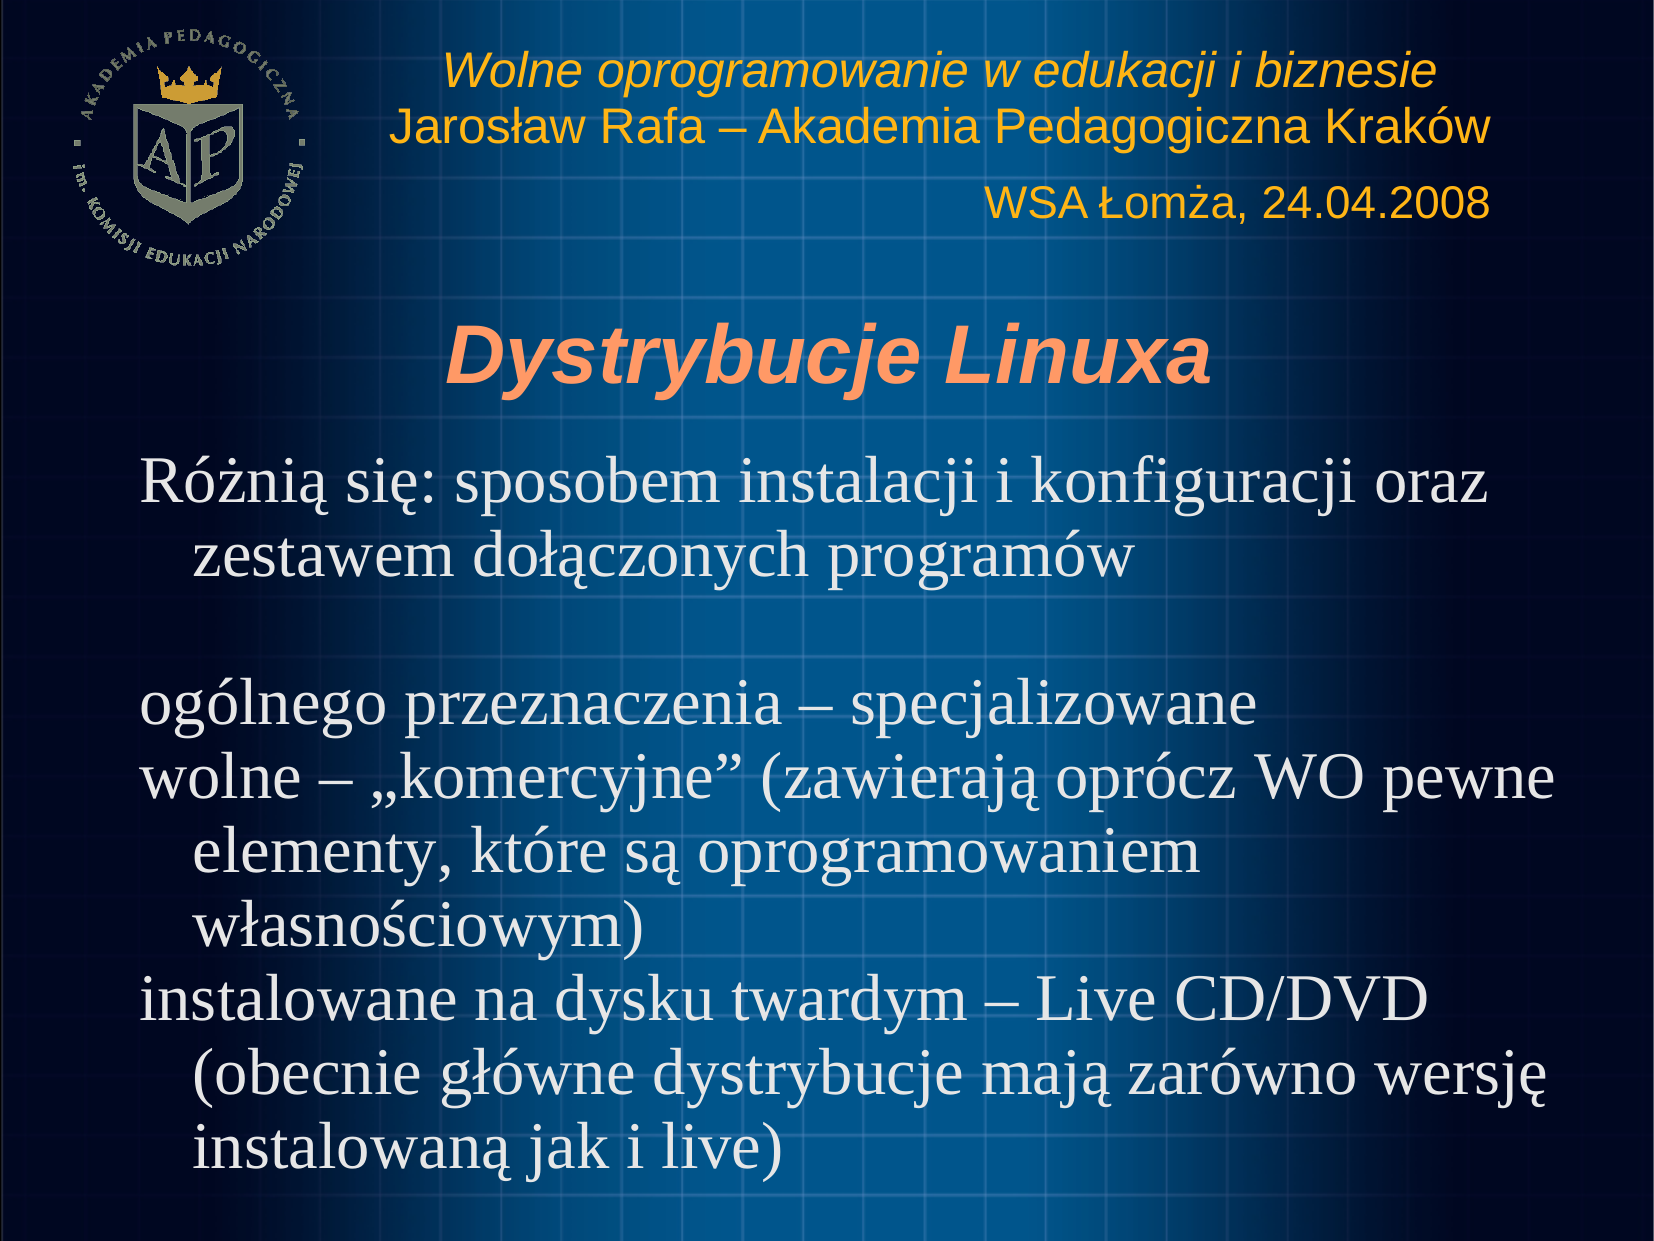

# Dystrybucje Linuxa
Różnią się: sposobem instalacji i konfiguracji oraz zestawem dołączonych programów
ogólnego przeznaczenia – specjalizowane
wolne – „komercyjne” (zawierają oprócz WO pewne elementy, które są oprogramowaniem własnościowym)
instalowane na dysku twardym – Live CD/DVD
(obecnie główne dystrybucje mają zarówno wersję instalowaną jak i live)